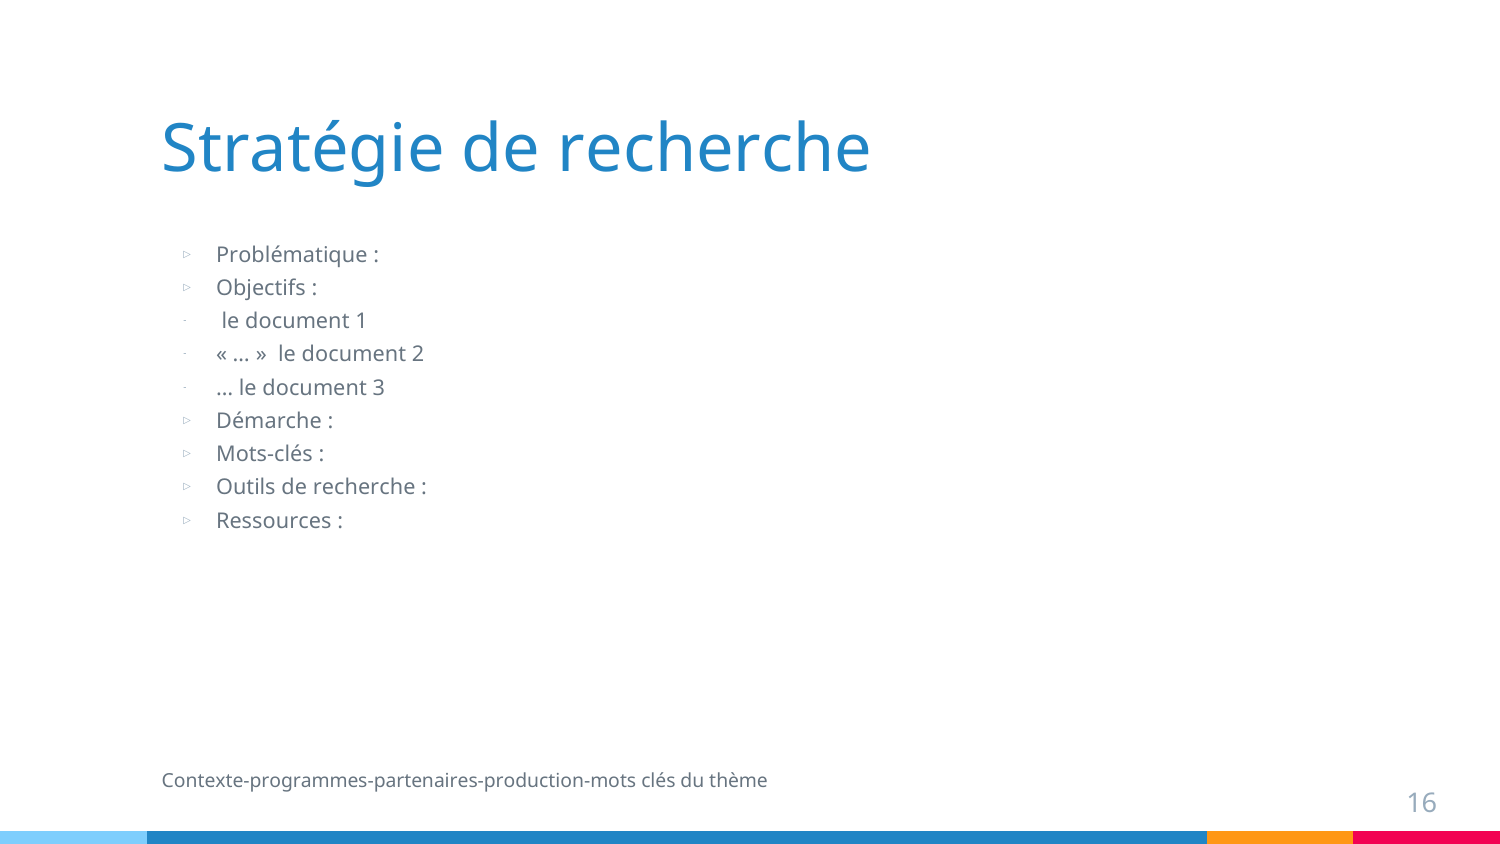

# Stratégie de recherche
Problématique :
Objectifs :
 le document 1
« … » le document 2
… le document 3
Démarche :
Mots-clés :
Outils de recherche :
Ressources :
Contexte-programmes-partenaires-production-mots clés du thème